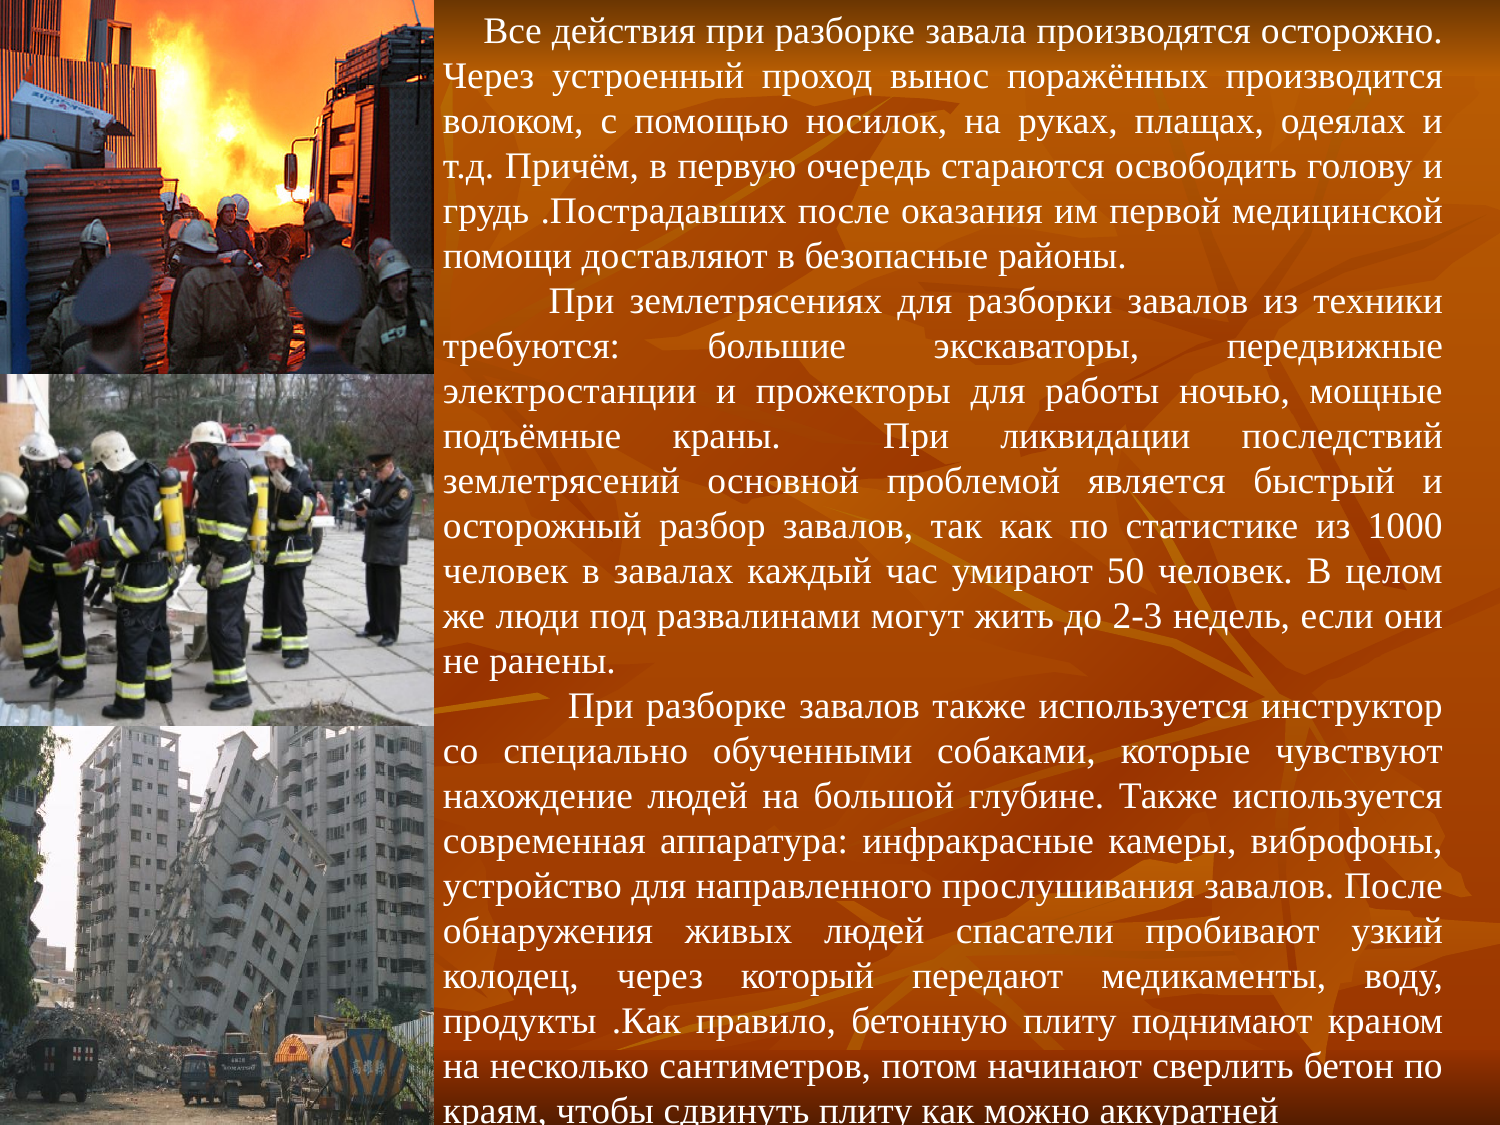

Все действия при разборке завала производятся осторожно. Через устроенный проход вынос поражённых производится волоком, с помощью носилок, на руках, плащах, одеялах и т.д. Причём, в первую очередь стараются освободить голову и грудь .Пострадавших после оказания им первой медицинской помощи доставляют в безопасные районы.
 При землетрясениях для разборки завалов из техники требуются: большие экскаваторы, передвижные электростанции и прожекторы для работы ночью, мощные подъёмные краны. При ликвидации последствий землетрясений основной проблемой является быстрый и осторожный разбор завалов, так как по статистике из 1000 человек в завалах каждый час умирают 50 человек. В целом же люди под развалинами могут жить до 2-3 недель, если они не ранены.
 При разборке завалов также используется инструктор со специально обученными собаками, которые чувствуют нахождение людей на большой глубине. Также используется современная аппаратура: инфракрасные камеры, виброфоны, устройство для направленного прослушивания завалов. После обнаружения живых людей спасатели пробивают узкий колодец, через который передают медикаменты, воду, продукты .Как правило, бетонную плиту поднимают краном на несколько сантиметров, потом начинают сверлить бетон по краям, чтобы сдвинуть плиту как можно аккуратней